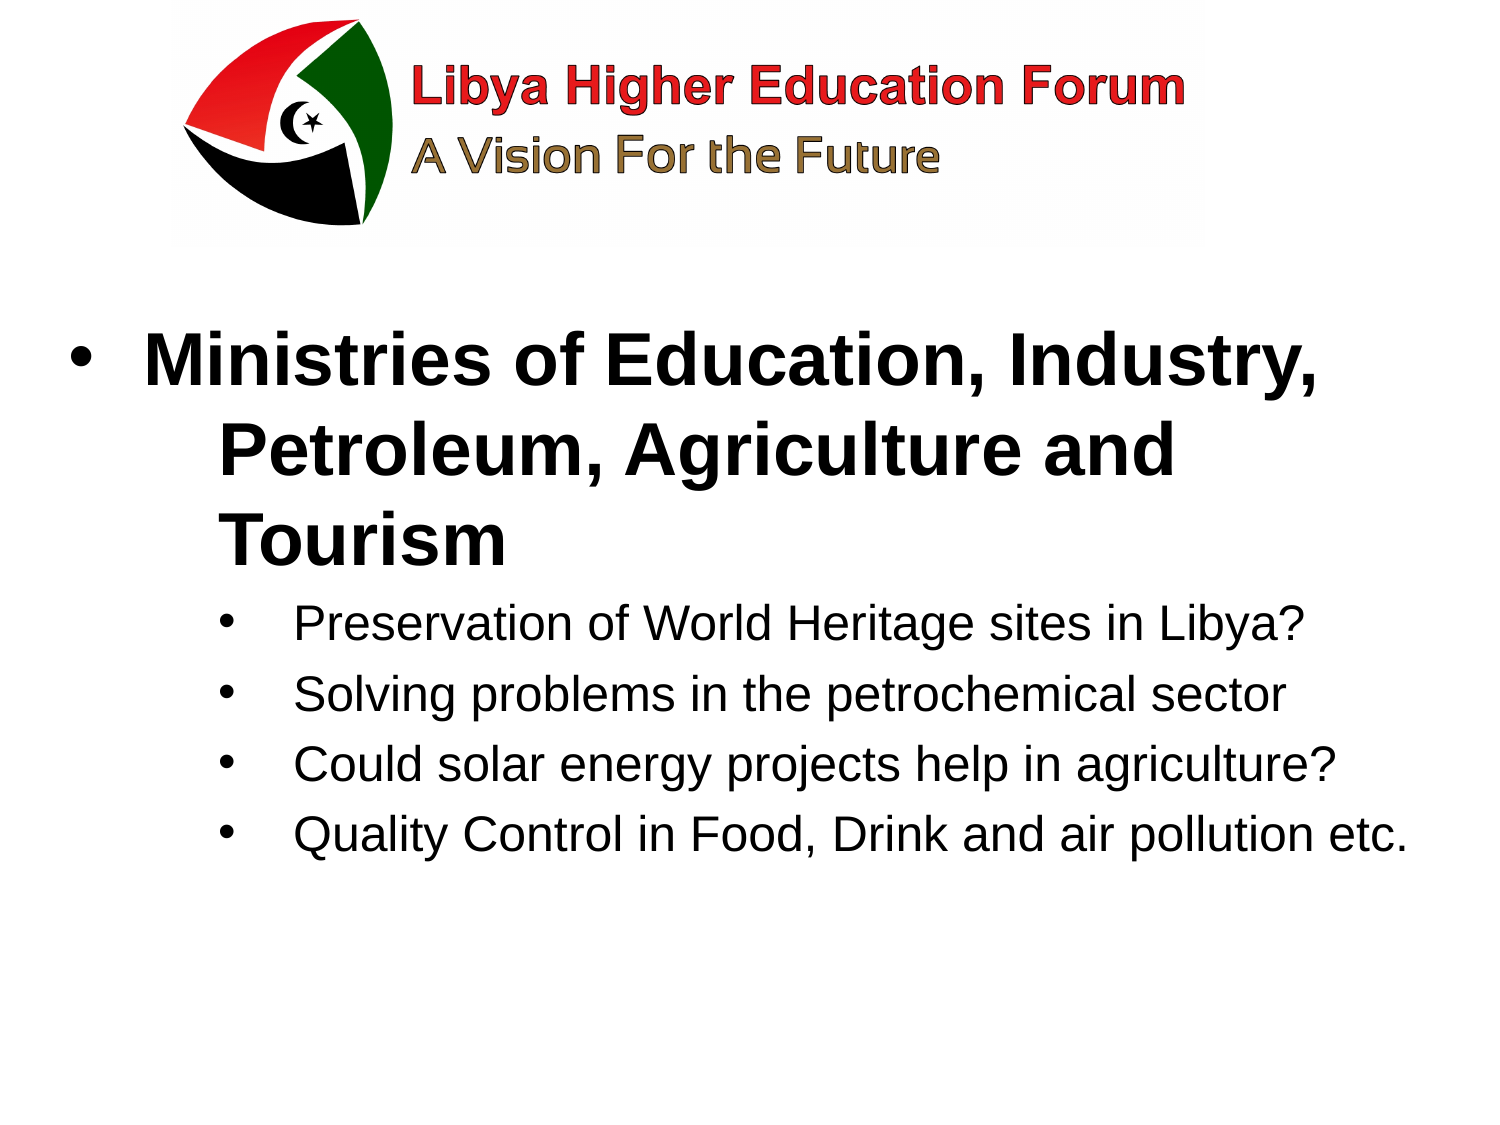

# Ministries of Education, Industry, Petroleum, Agriculture and Tourism
Preservation of World Heritage sites in Libya?
Solving problems in the petrochemical sector
Could solar energy projects help in agriculture?
Quality Control in Food, Drink and air pollution etc.